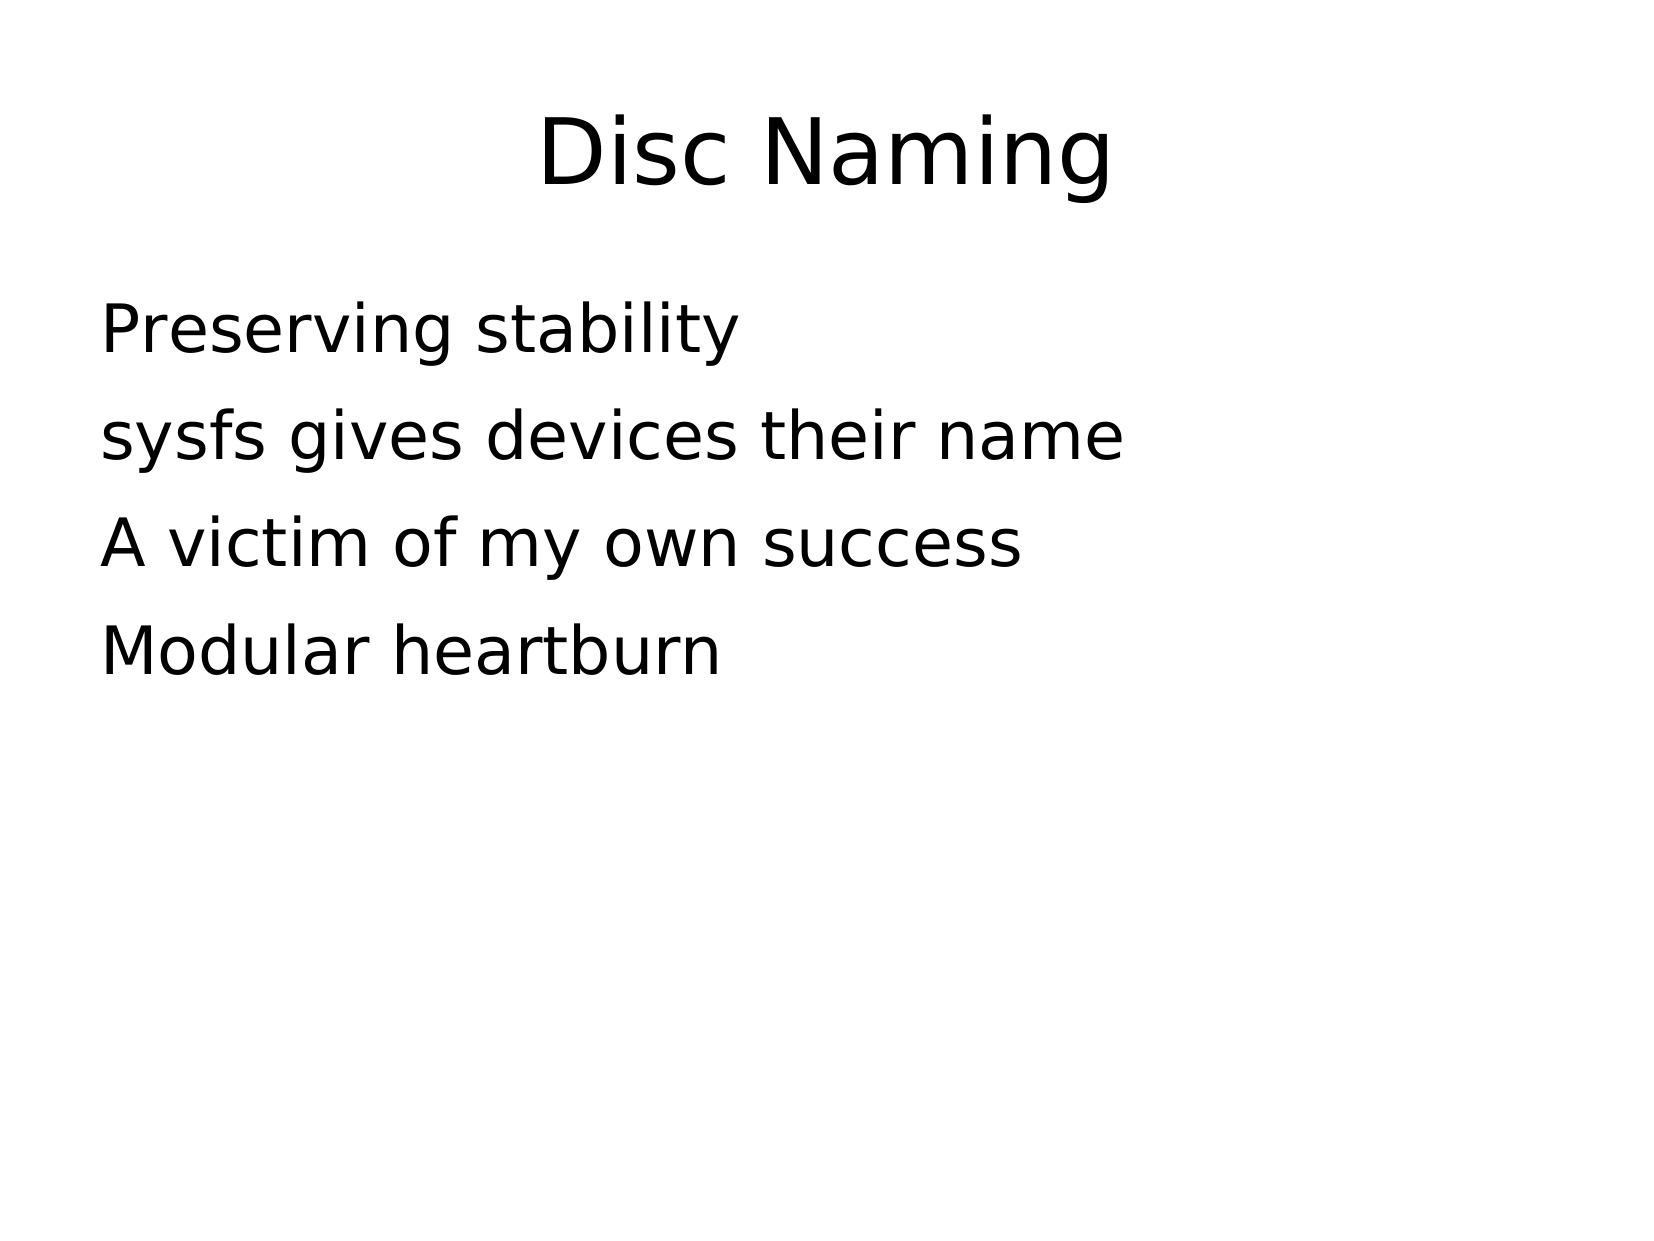

# Disc Naming
Preserving stability
sysfs gives devices their name
A victim of my own success
Modular heartburn